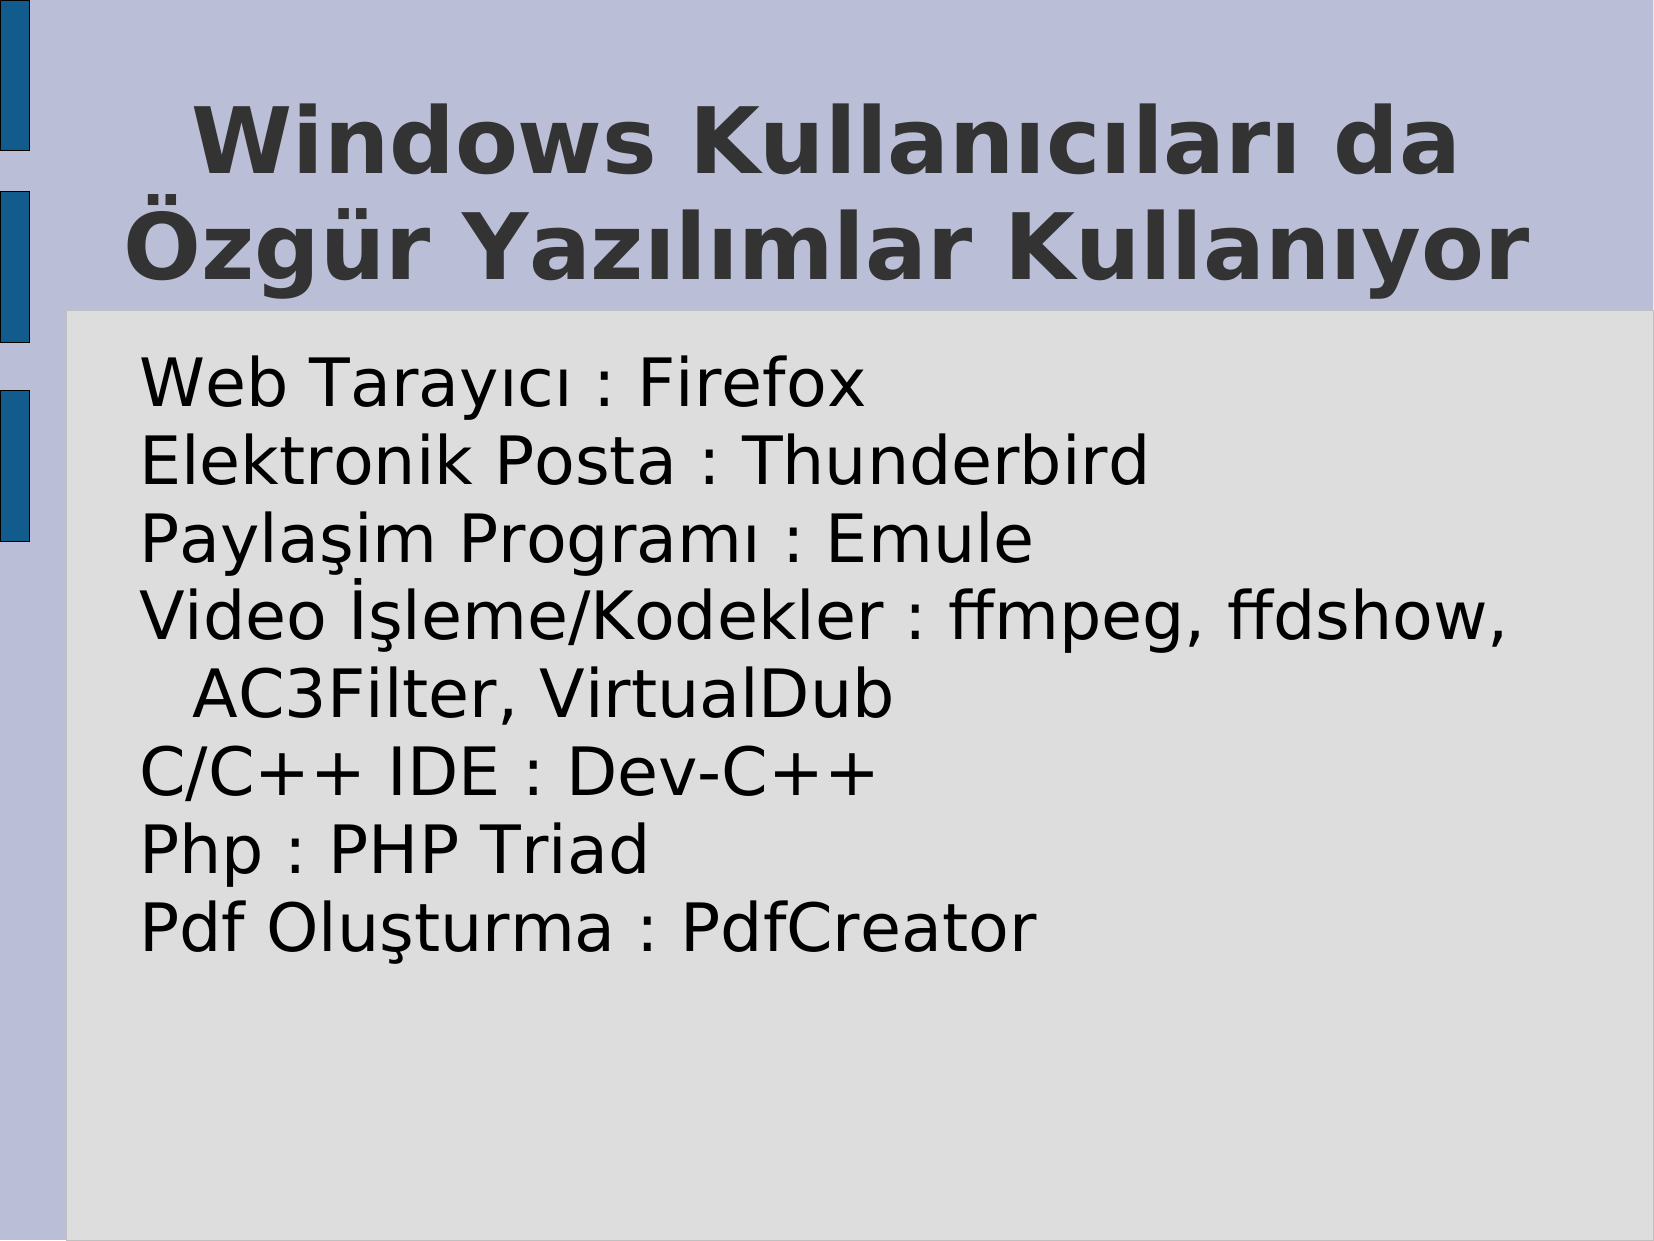

# Windows Kullanıcıları da Özgür Yazılımlar Kullanıyor
Web Tarayıcı : Firefox
Elektronik Posta : Thunderbird
Paylaşim Programı : Emule
Video İşleme/Kodekler : ffmpeg, ffdshow, AC3Filter, VirtualDub
C/C++ IDE : Dev-C++
Php : PHP Triad
Pdf Oluşturma : PdfCreator